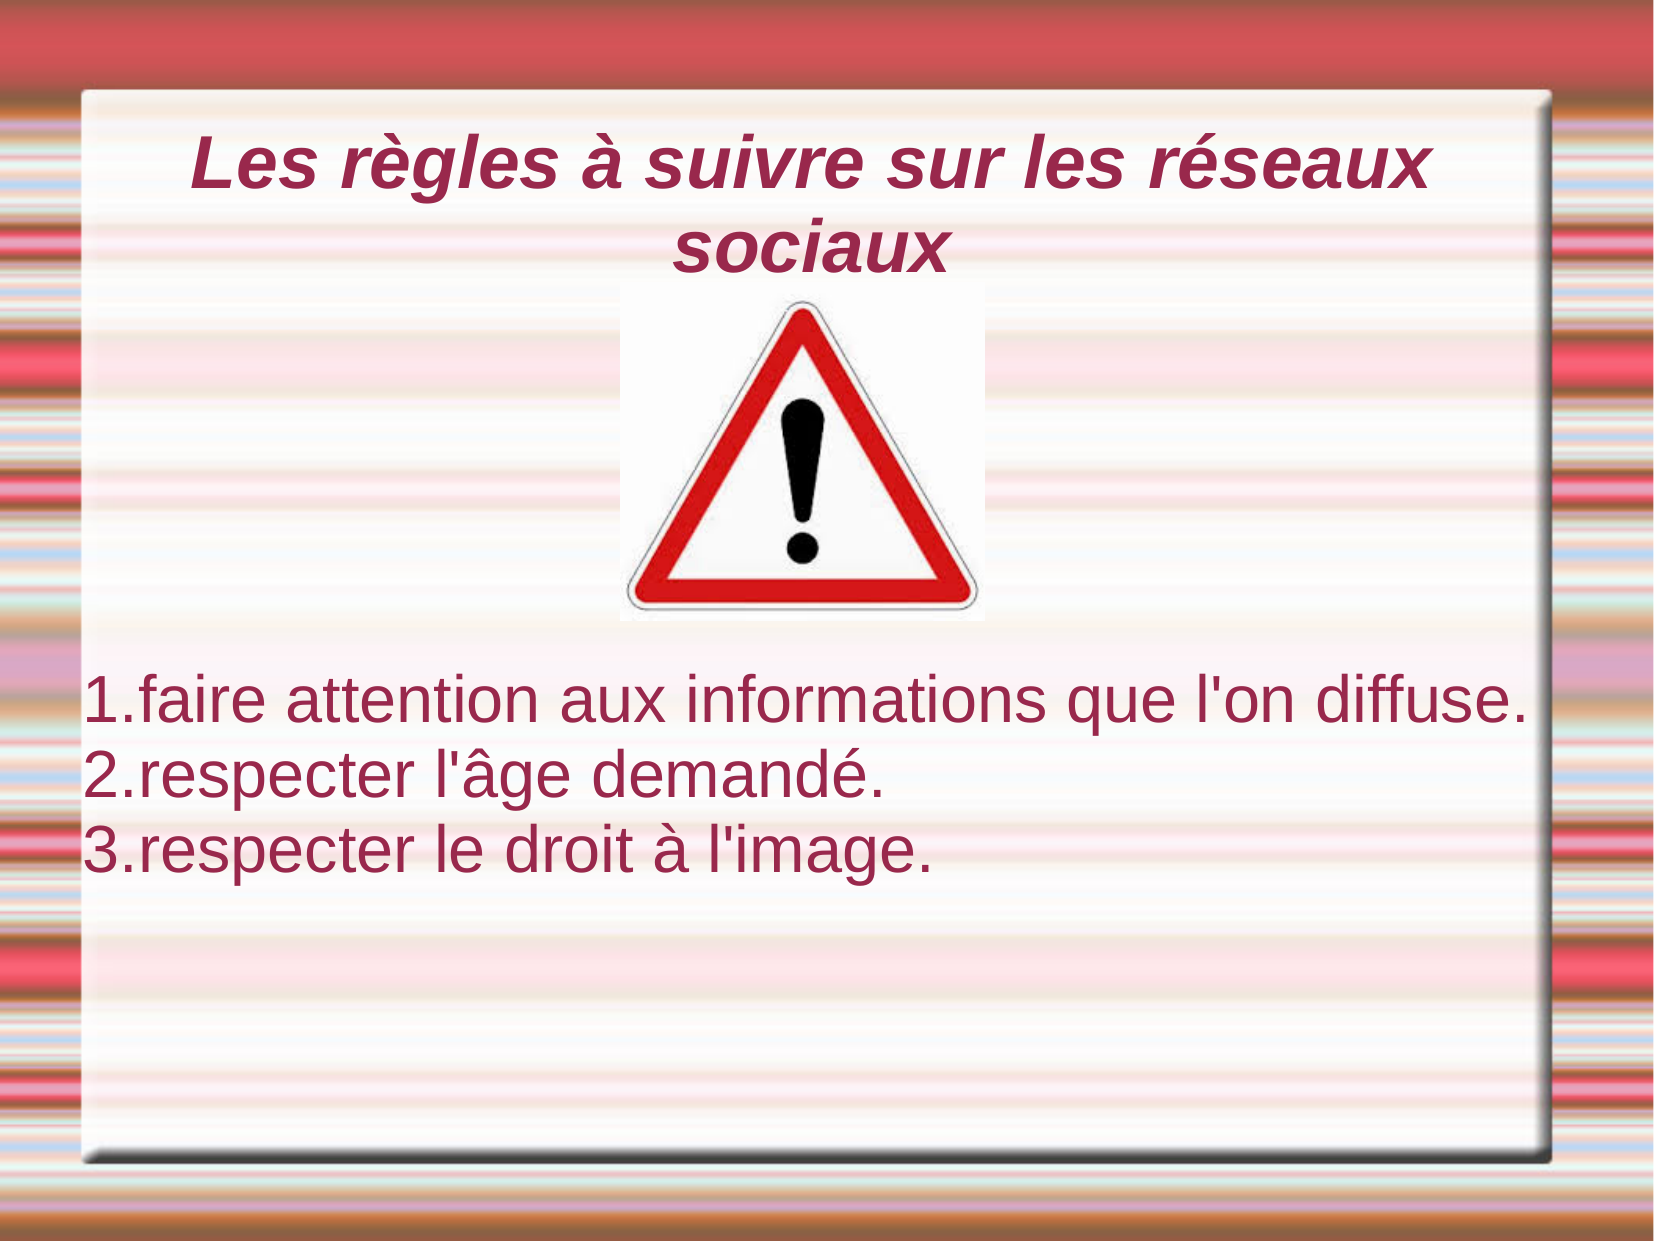

# Les règles à suivre sur les réseaux sociaux
1.faire attention aux informations que l'on diffuse.
2.respecter l'âge demandé.
3.respecter le droit à l'image.